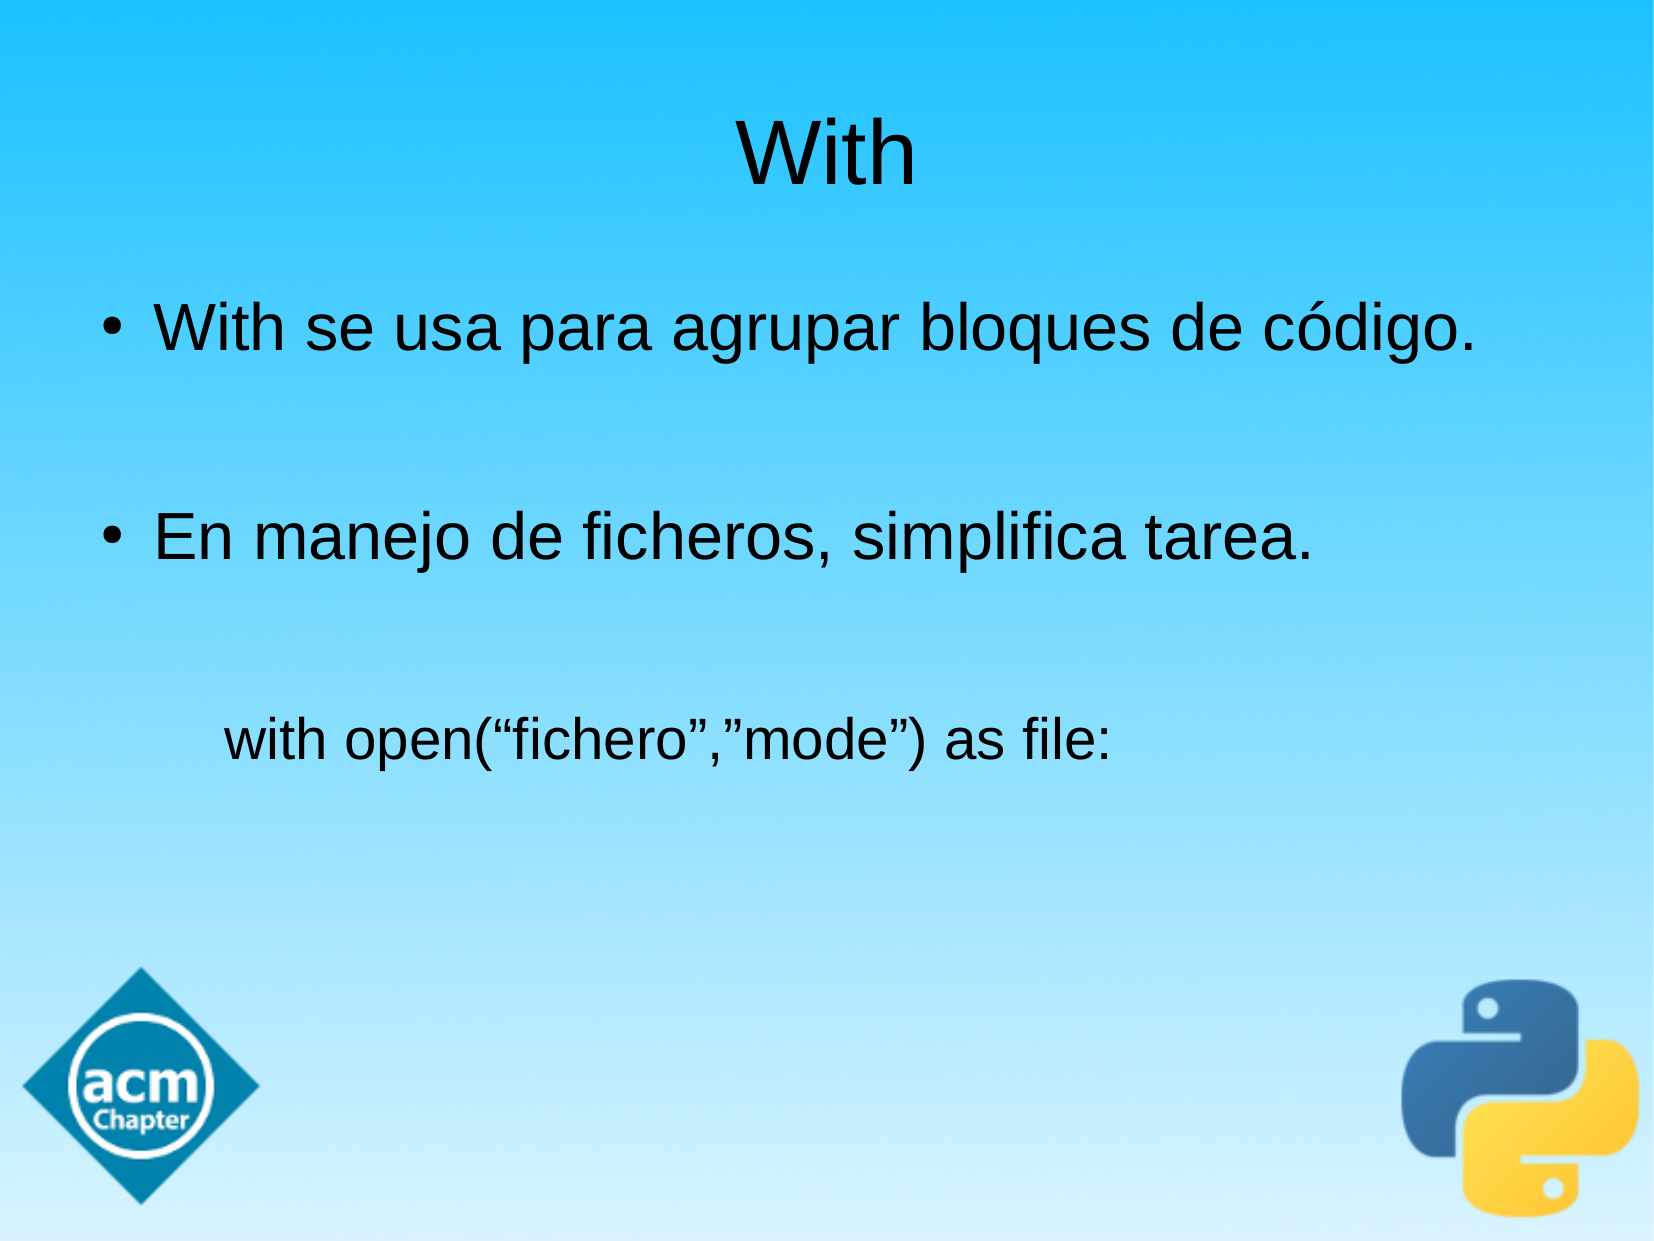

# With
With se usa para agrupar bloques de código.
En manejo de ficheros, simplifica tarea.
with open(“fichero”,”mode”) as file: